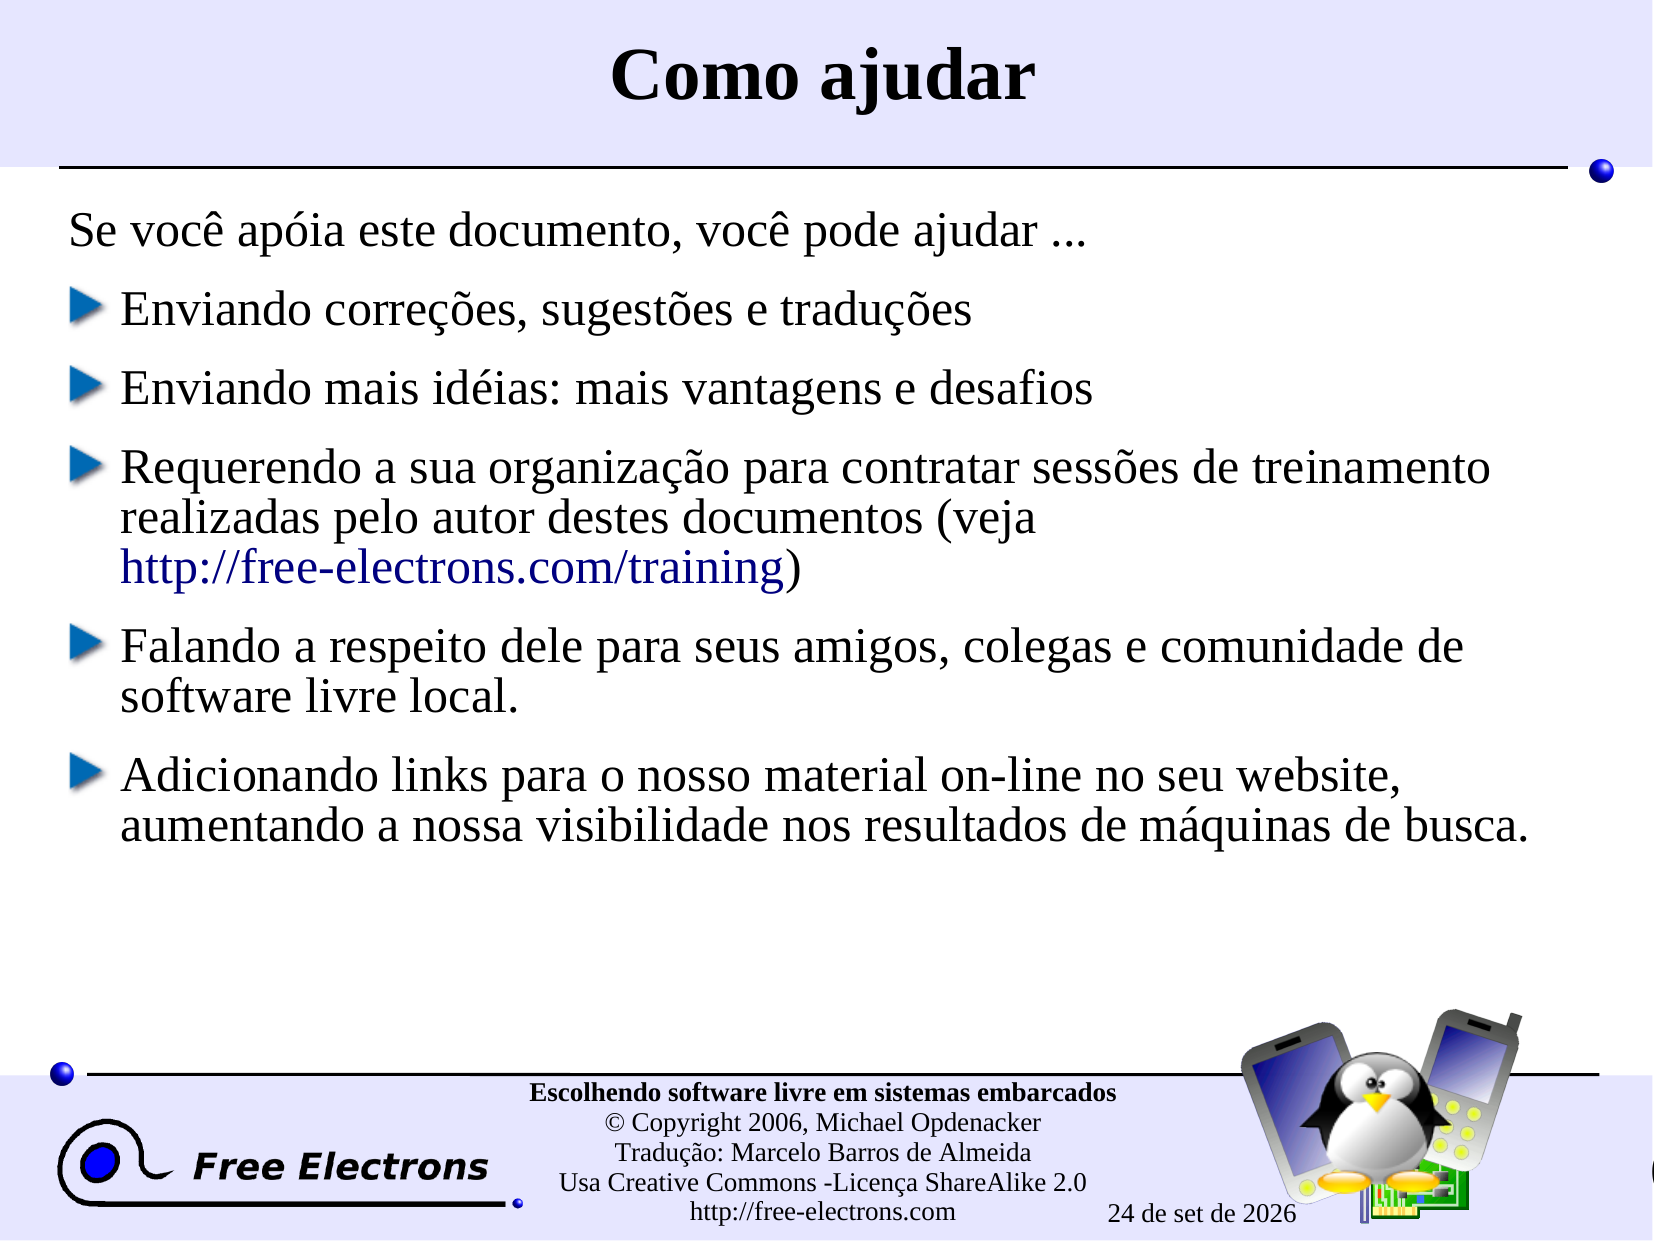

# Como ajudar
Se você apóia este documento, você pode ajudar ...
Enviando correções, sugestões e traduções
Enviando mais idéias: mais vantagens e desafios
Requerendo a sua organização para contratar sessões de treinamento realizadas pelo autor destes documentos (veja http://free-electrons.com/training)
Falando a respeito dele para seus amigos, colegas e comunidade de software livre local.
Adicionando links para o nosso material on-line no seu website, aumentando a nossa visibilidade nos resultados de máquinas de busca.